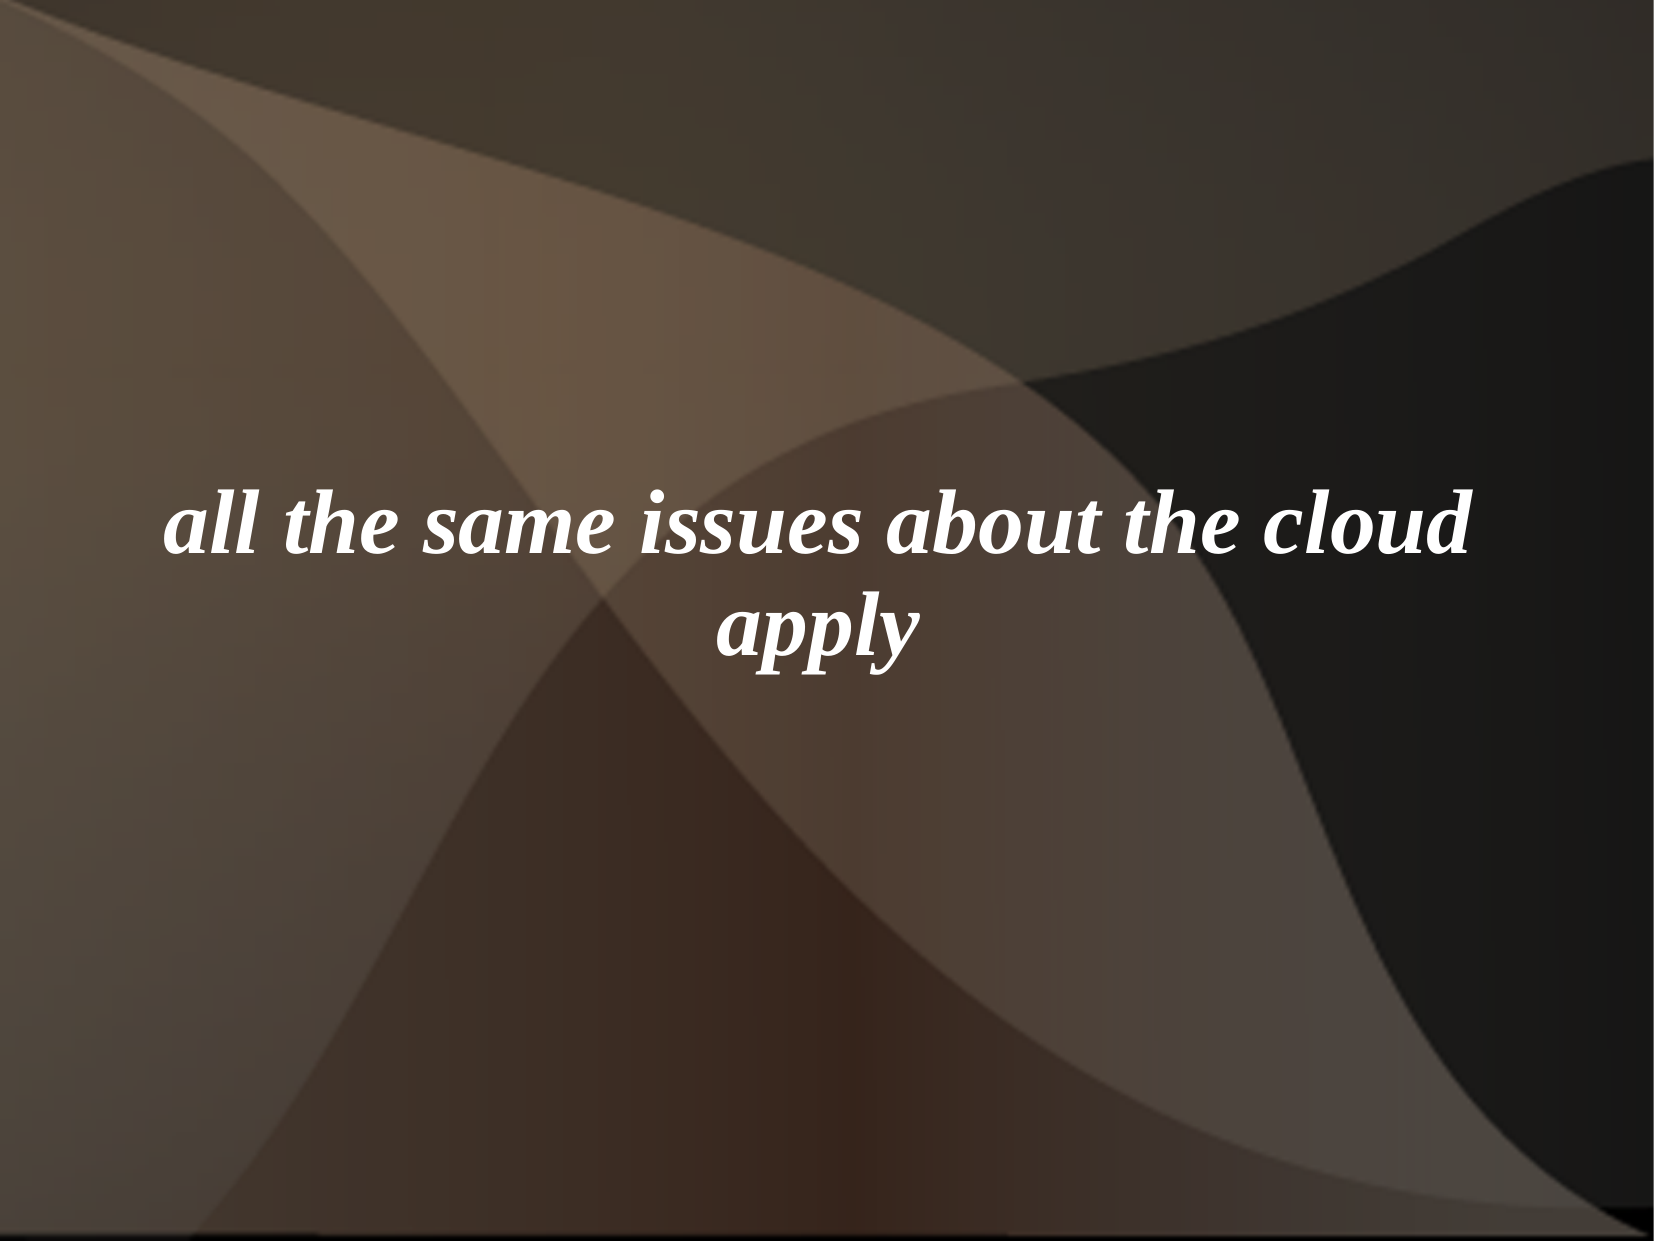

# all the same issues about the cloud apply